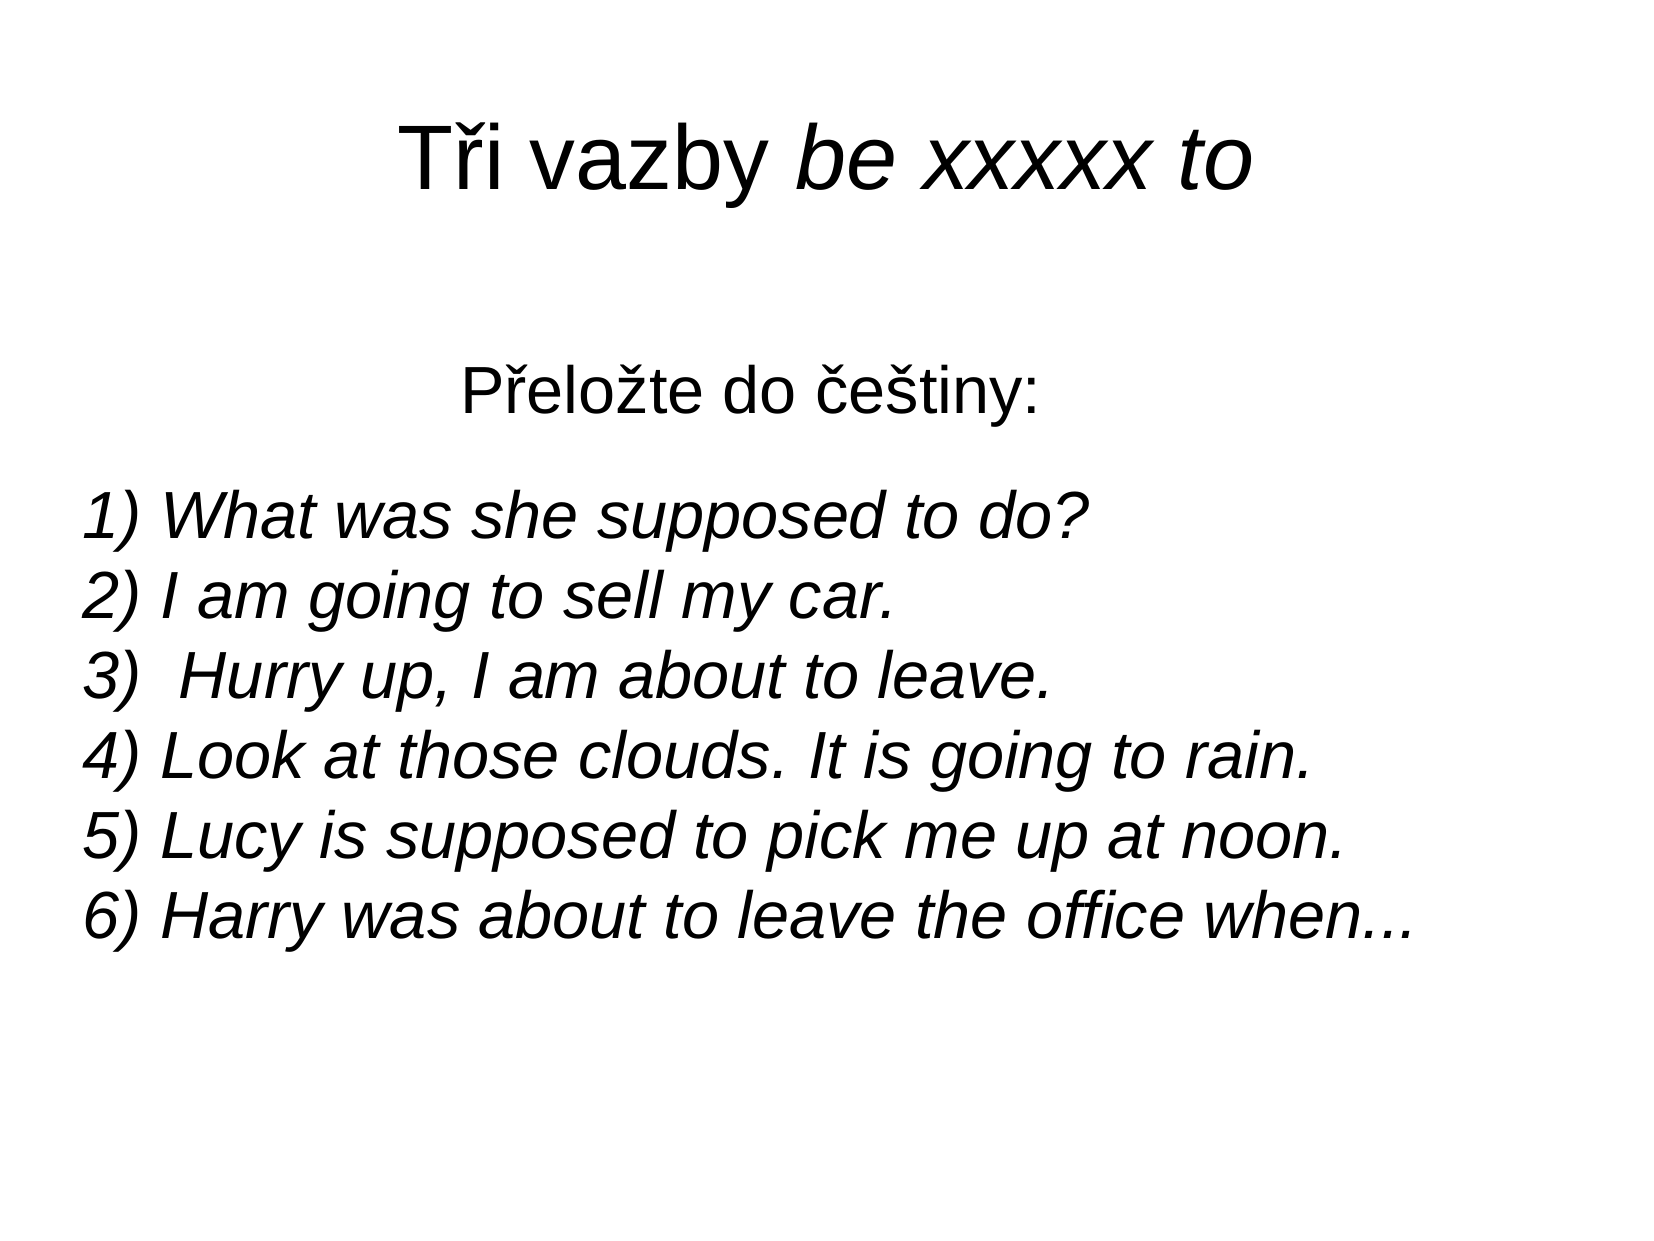

Tři vazby be xxxxx to
Přeložte do češtiny:
1) What was she supposed to do?
2) I am going to sell my car.
3) Hurry up, I am about to leave.
4) Look at those clouds. It is going to rain.
5) Lucy is supposed to pick me up at noon.
6) Harry was about to leave the office when...